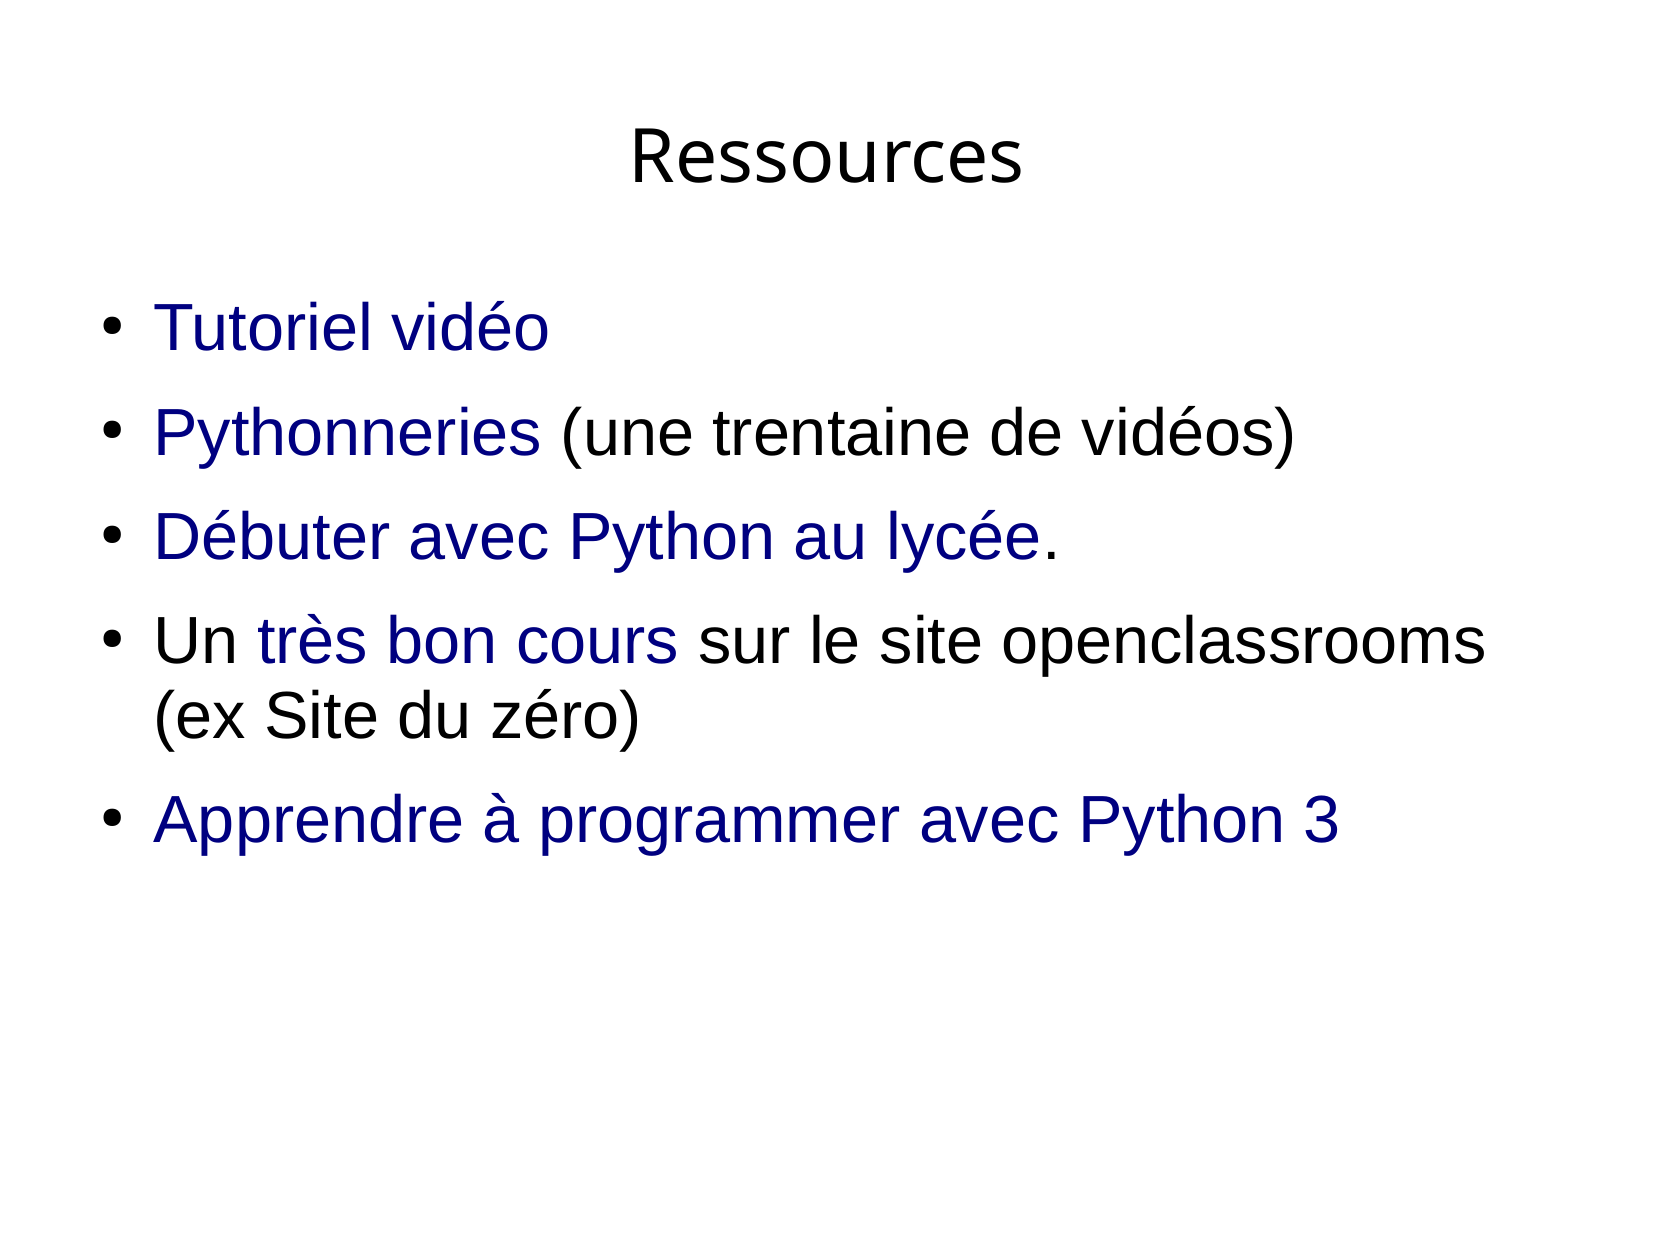

# Ressources
Tutoriel vidéo
Pythonneries (une trentaine de vidéos)
Débuter avec Python au lycée.
Un très bon cours sur le site openclassrooms (ex Site du zéro)
Apprendre à programmer avec Python 3